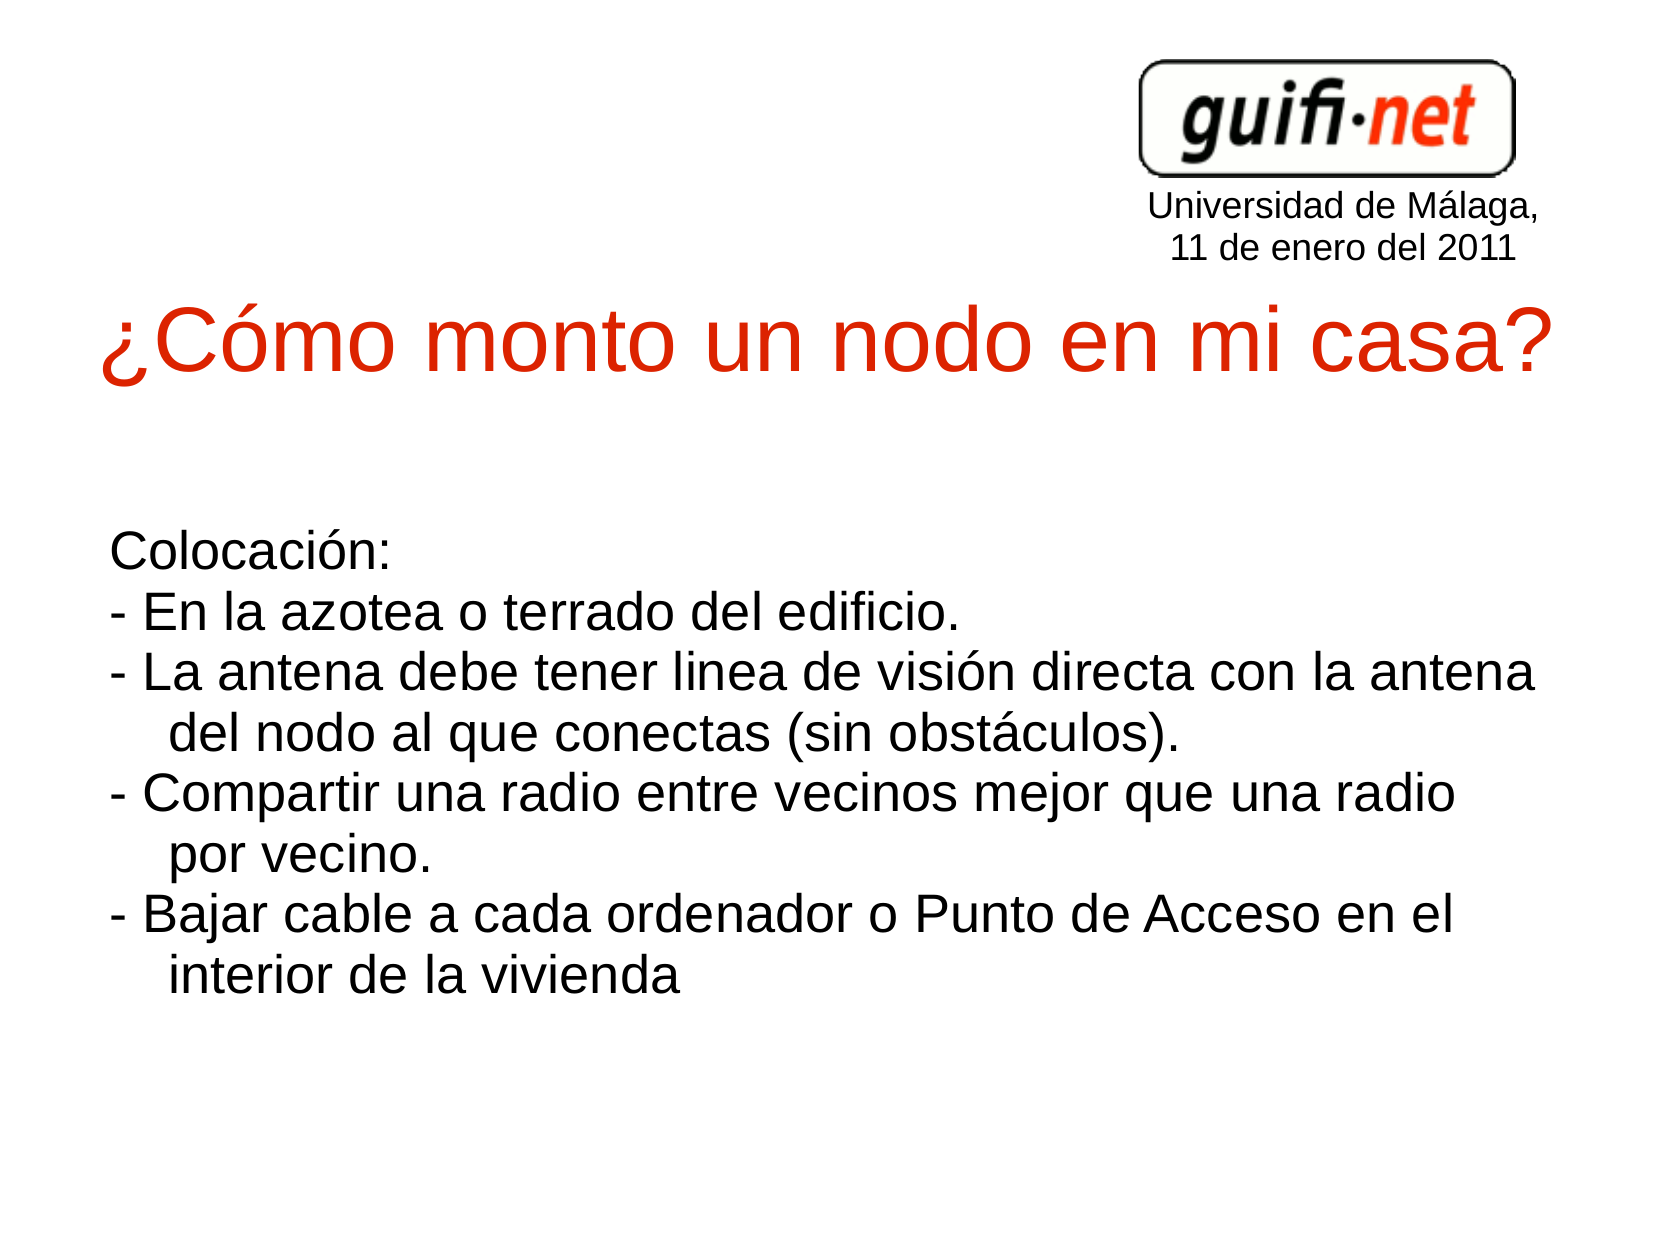

Universidad de Málaga,
11 de enero del 2011
# ¿Cómo monto un nodo en mi casa?
Colocación:
- En la azotea o terrado del edificio.
- La antena debe tener linea de visión directa con la antena del nodo al que conectas (sin obstáculos).
- Compartir una radio entre vecinos mejor que una radio por vecino.
- Bajar cable a cada ordenador o Punto de Acceso en el interior de la vivienda